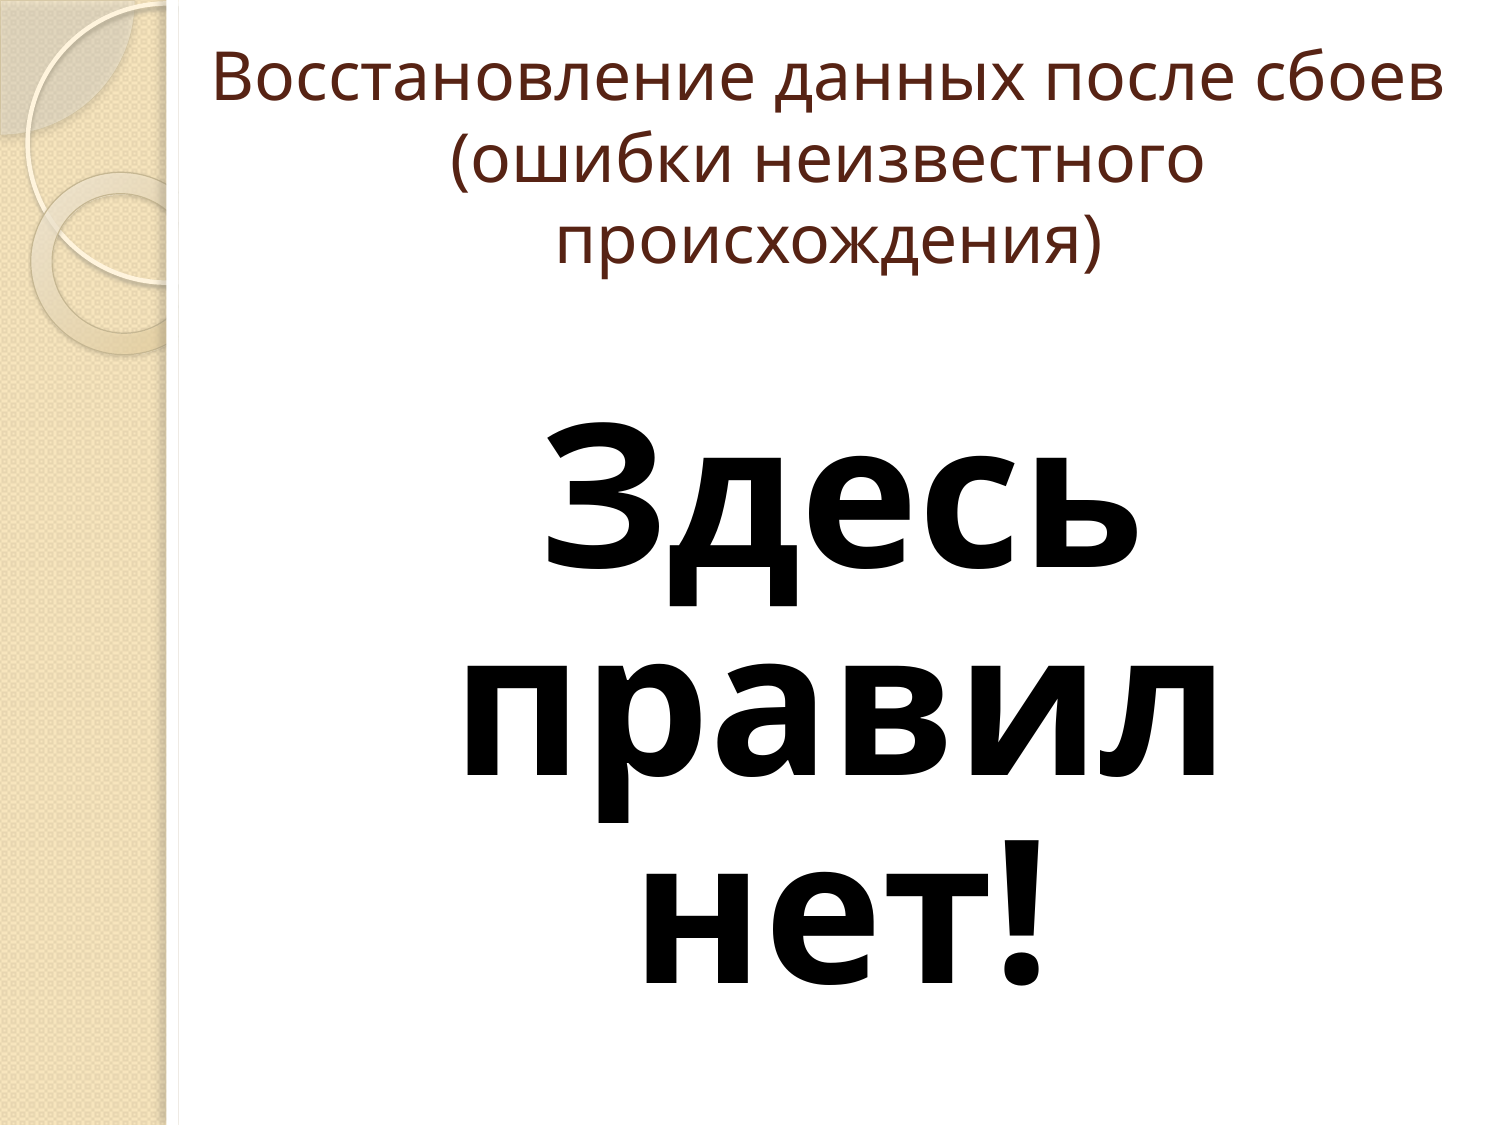

Восстановление данных после сбоев (ошибки неизвестного происхождения)
# Здесь правил нет!